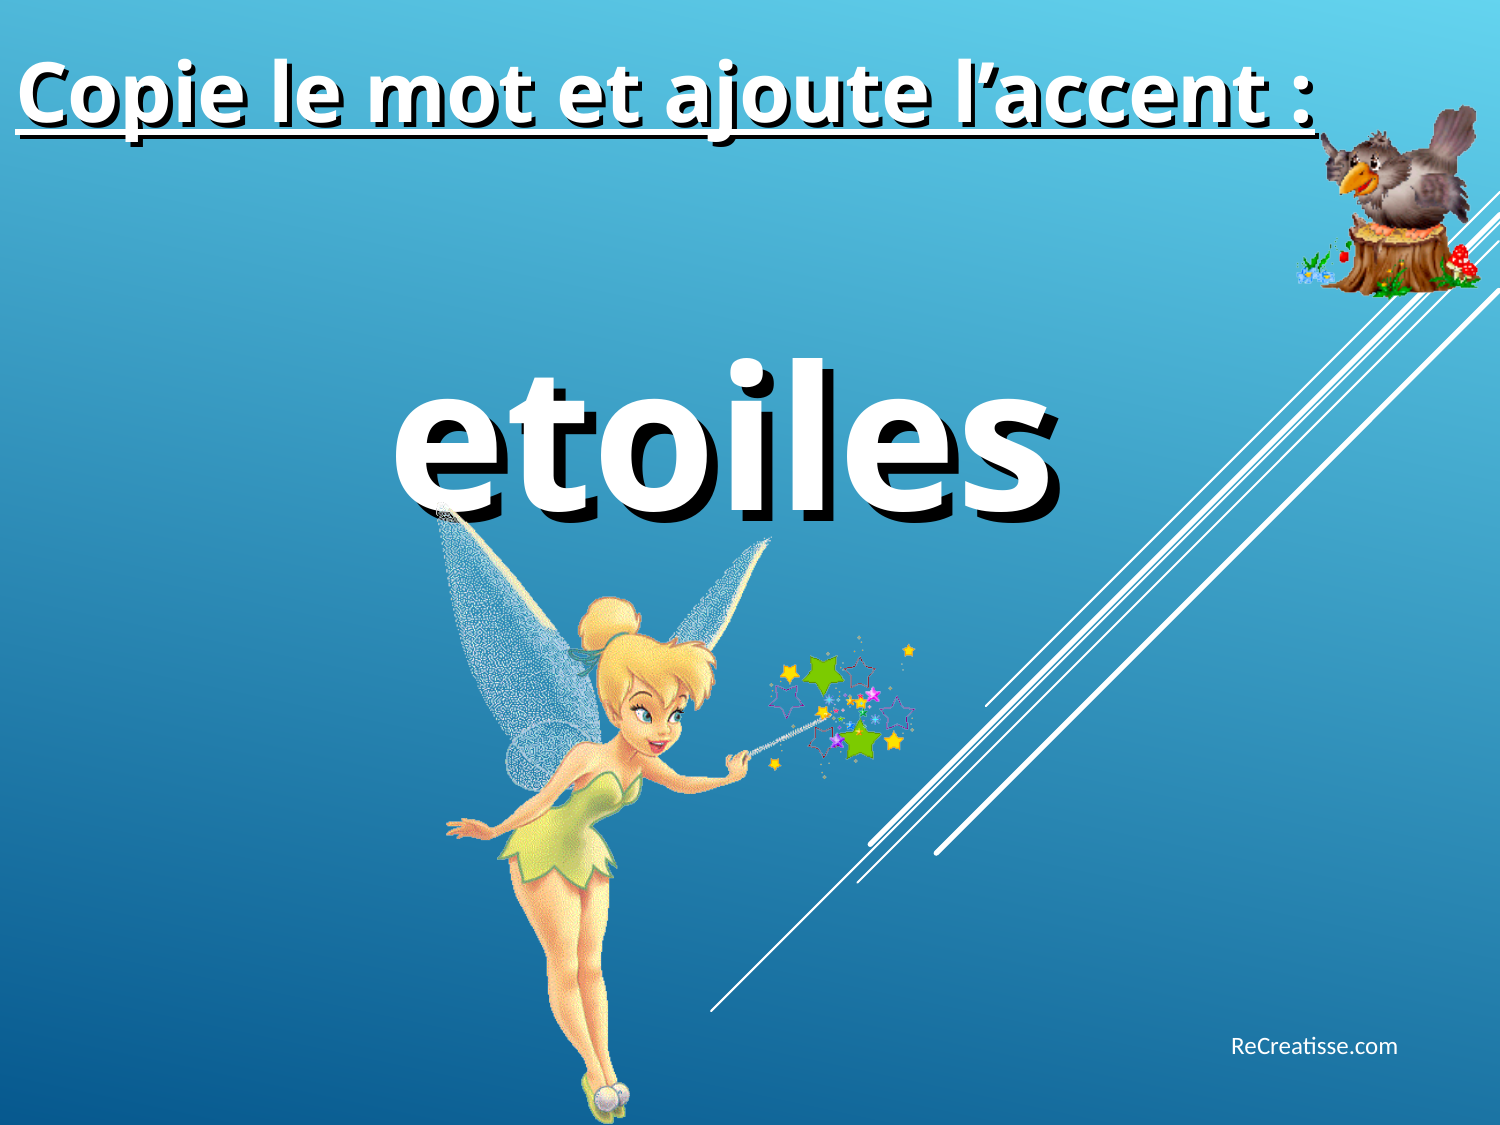

Copie le mot et ajoute l’accent :
é
etoiles
ReCreatisse.com